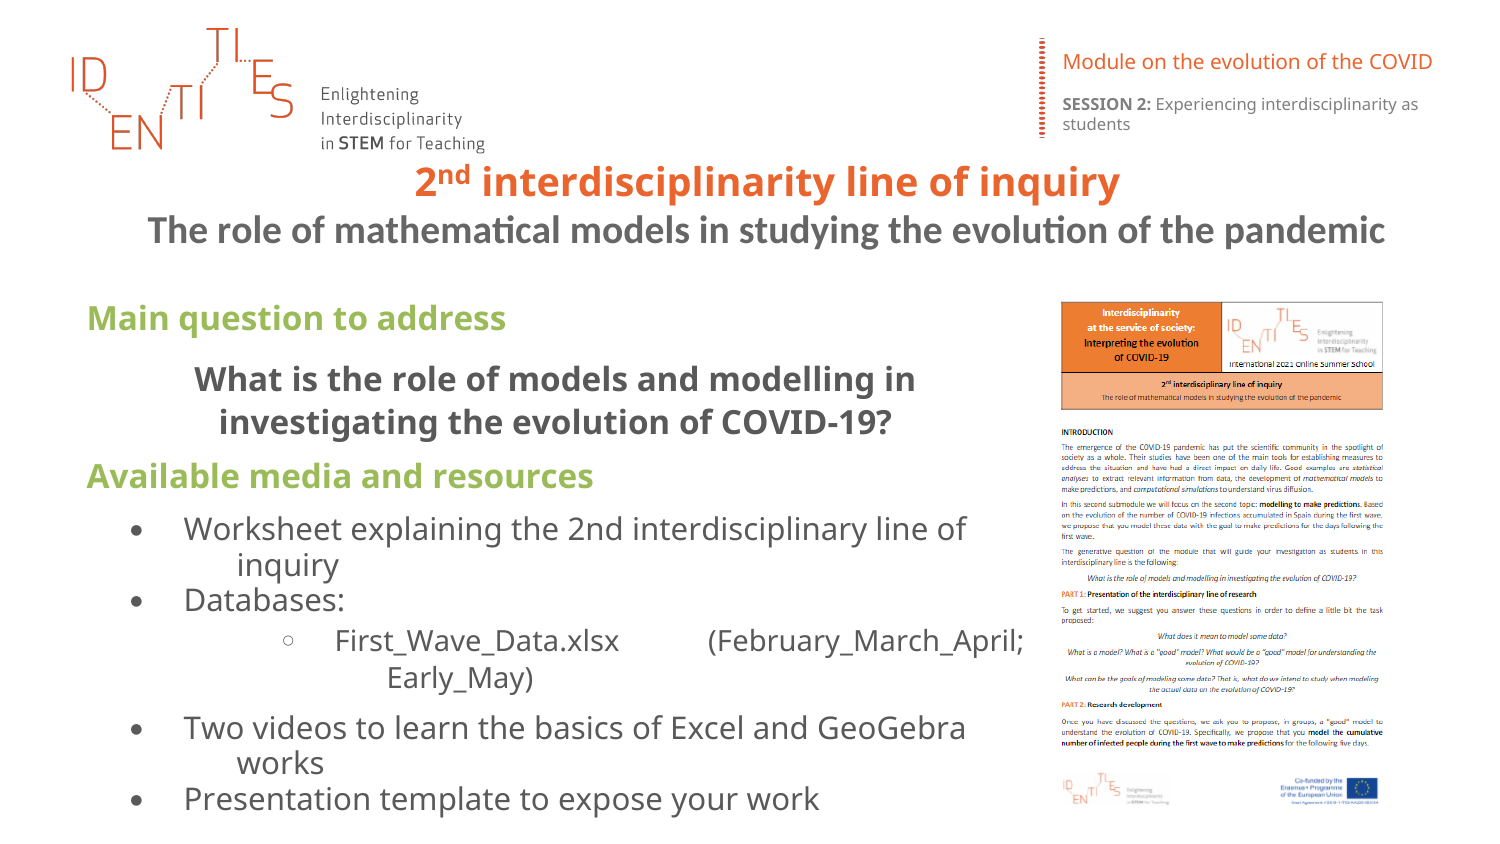

Module on the evolution of the COVID
SESSION 2: Experiencing interdisciplinarity as students
# 2nd interdisciplinarity line of inquiry
The role of mathematical models in studying the evolution of the pandemic
Main question to address
What is the role of models and modelling in investigating the evolution of COVID-19?
Available media and resources
Worksheet explaining the 2nd interdisciplinary line of inquiry
Databases:
First_Wave_Data.xlsx (February_March_April; Early_May)
Two videos to learn the basics of Excel and GeoGebra works
Presentation template to expose your work